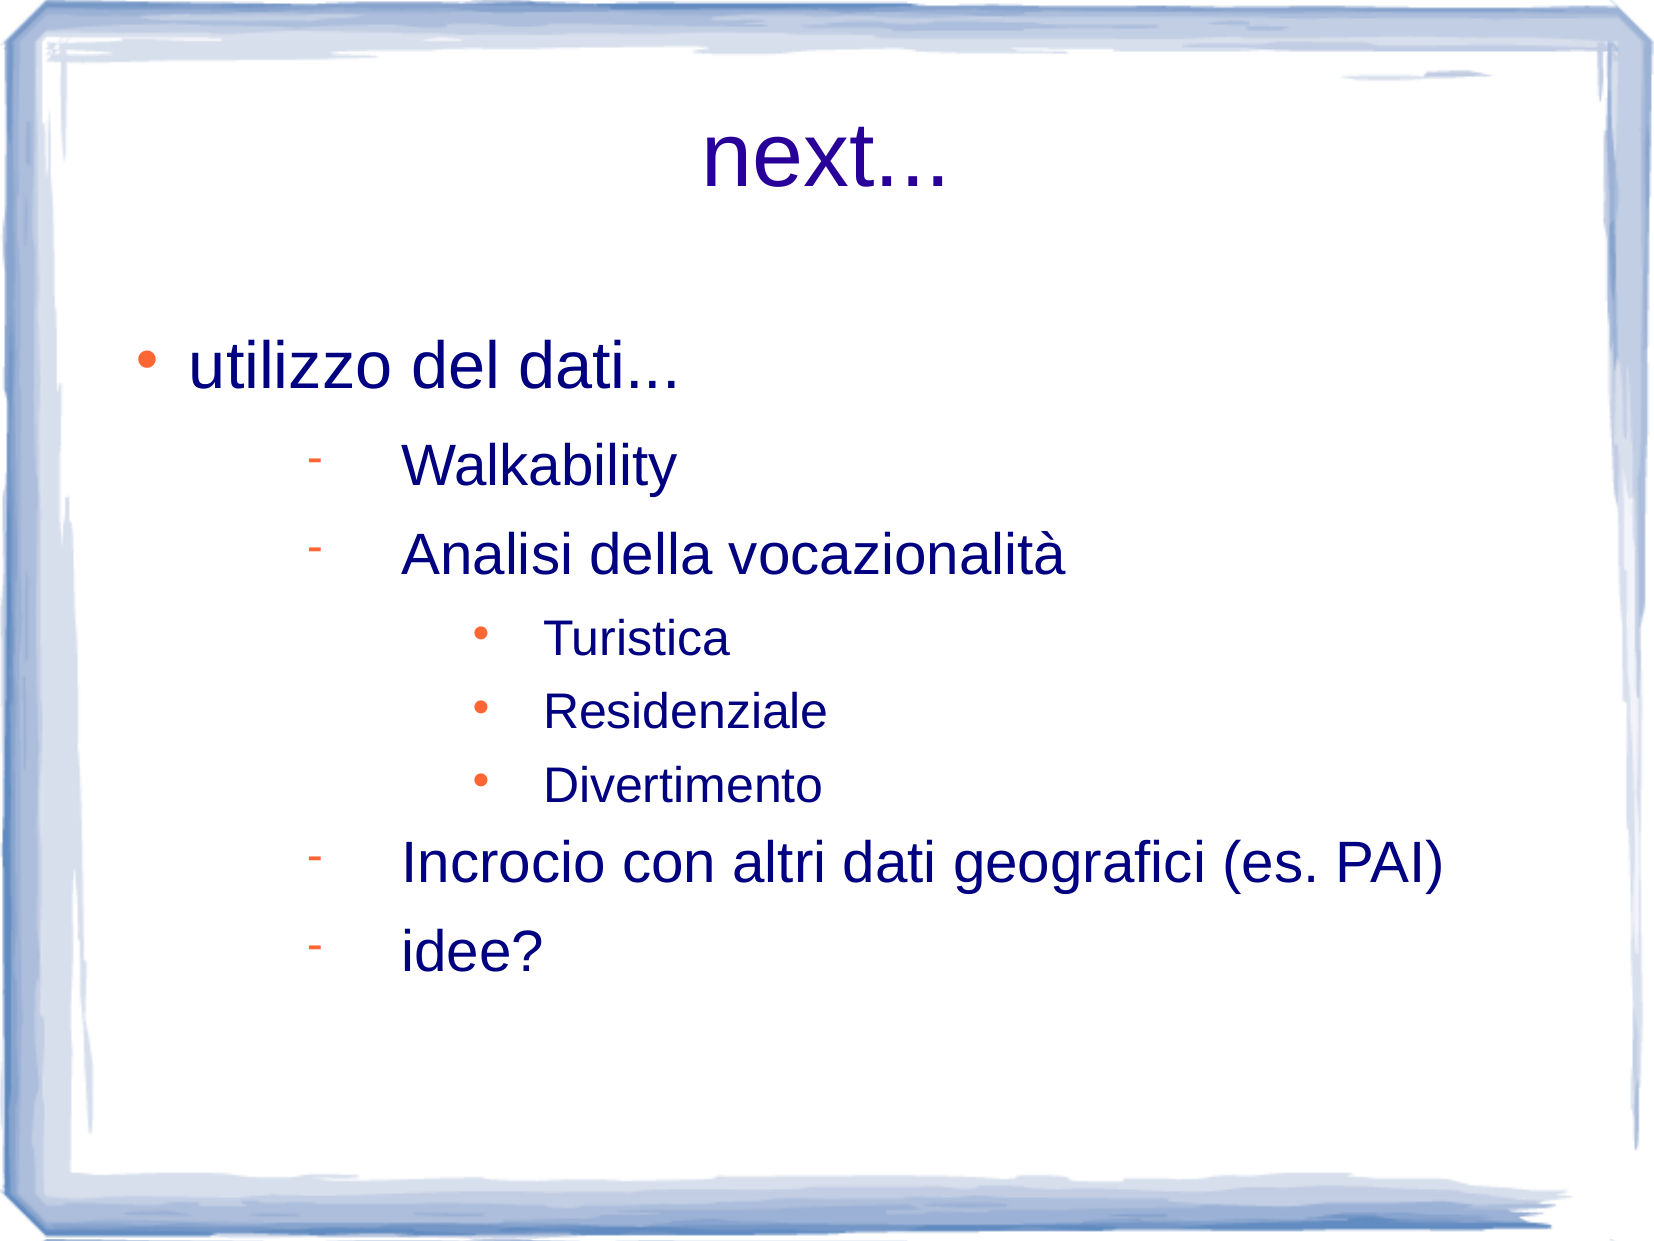

# next...
utilizzo del dati...
Walkability
Analisi della vocazionalità
Turistica
Residenziale
Divertimento
Incrocio con altri dati geografici (es. PAI)
idee?